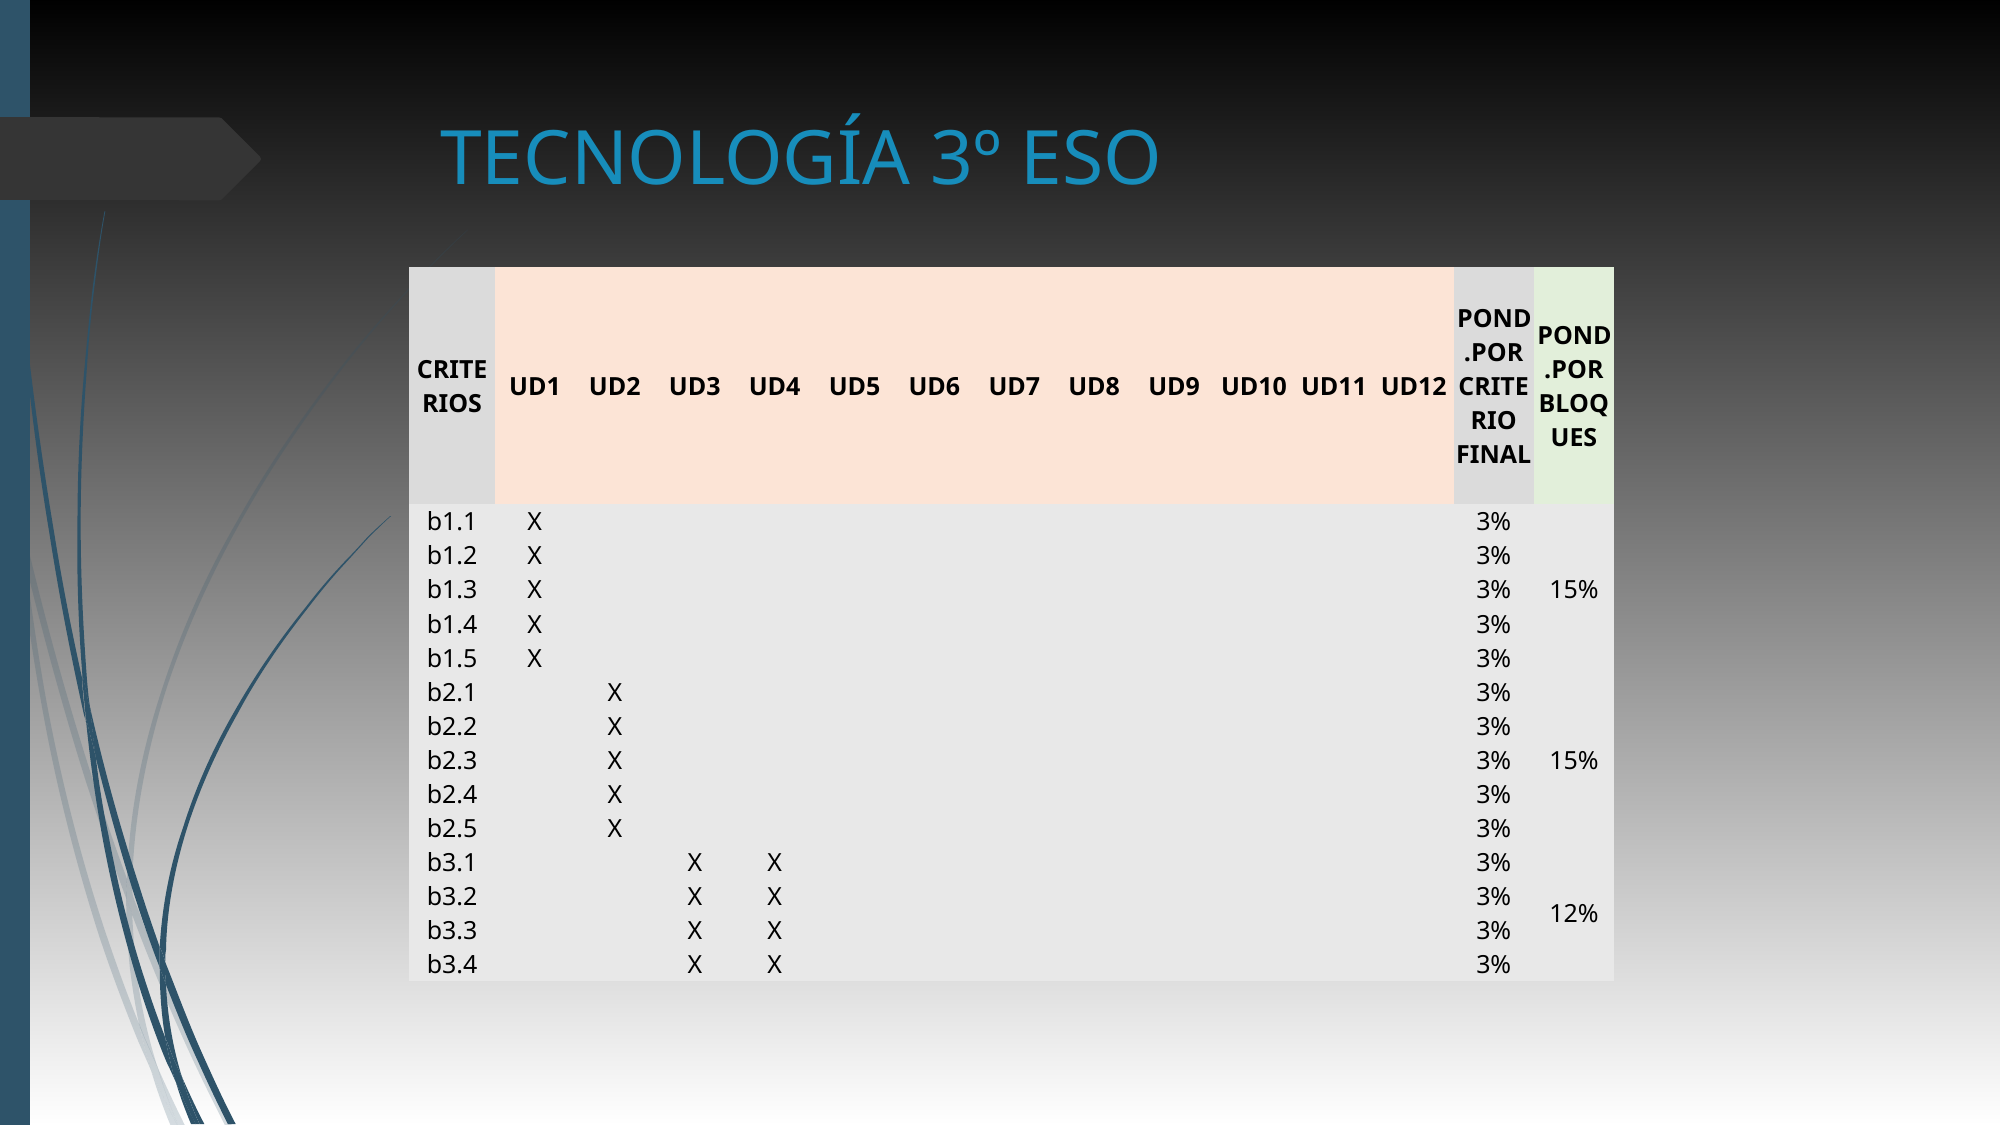

# TECNOLOGÍA 3º ESO
| CRITERIOS | UD1 | UD2 | UD3 | UD4 | UD5 | UD6 | UD7 | UD8 | UD9 | UD10 | UD11 | UD12 | POND.POR CRITERIO FINAL | POND.POR BLOQUES |
| --- | --- | --- | --- | --- | --- | --- | --- | --- | --- | --- | --- | --- | --- | --- |
| b1.1 | X | | | | | | | | | | | | 3% | 15% |
| b1.2 | X | | | | | | | | | | | | 3% | |
| b1.3 | X | | | | | | | | | | | | 3% | |
| b1.4 | X | | | | | | | | | | | | 3% | |
| b1.5 | X | | | | | | | | | | | | 3% | |
| b2.1 | | X | | | | | | | | | | | 3% | 15% |
| b2.2 | | X | | | | | | | | | | | 3% | |
| b2.3 | | X | | | | | | | | | | | 3% | |
| b2.4 | | X | | | | | | | | | | | 3% | |
| b2.5 | | X | | | | | | | | | | | 3% | |
| b3.1 | | | X | X | | | | | | | | | 3% | 12% |
| b3.2 | | | X | X | | | | | | | | | 3% | |
| b3.3 | | | X | X | | | | | | | | | 3% | |
| b3.4 | | | X | X | | | | | | | | | 3% | |